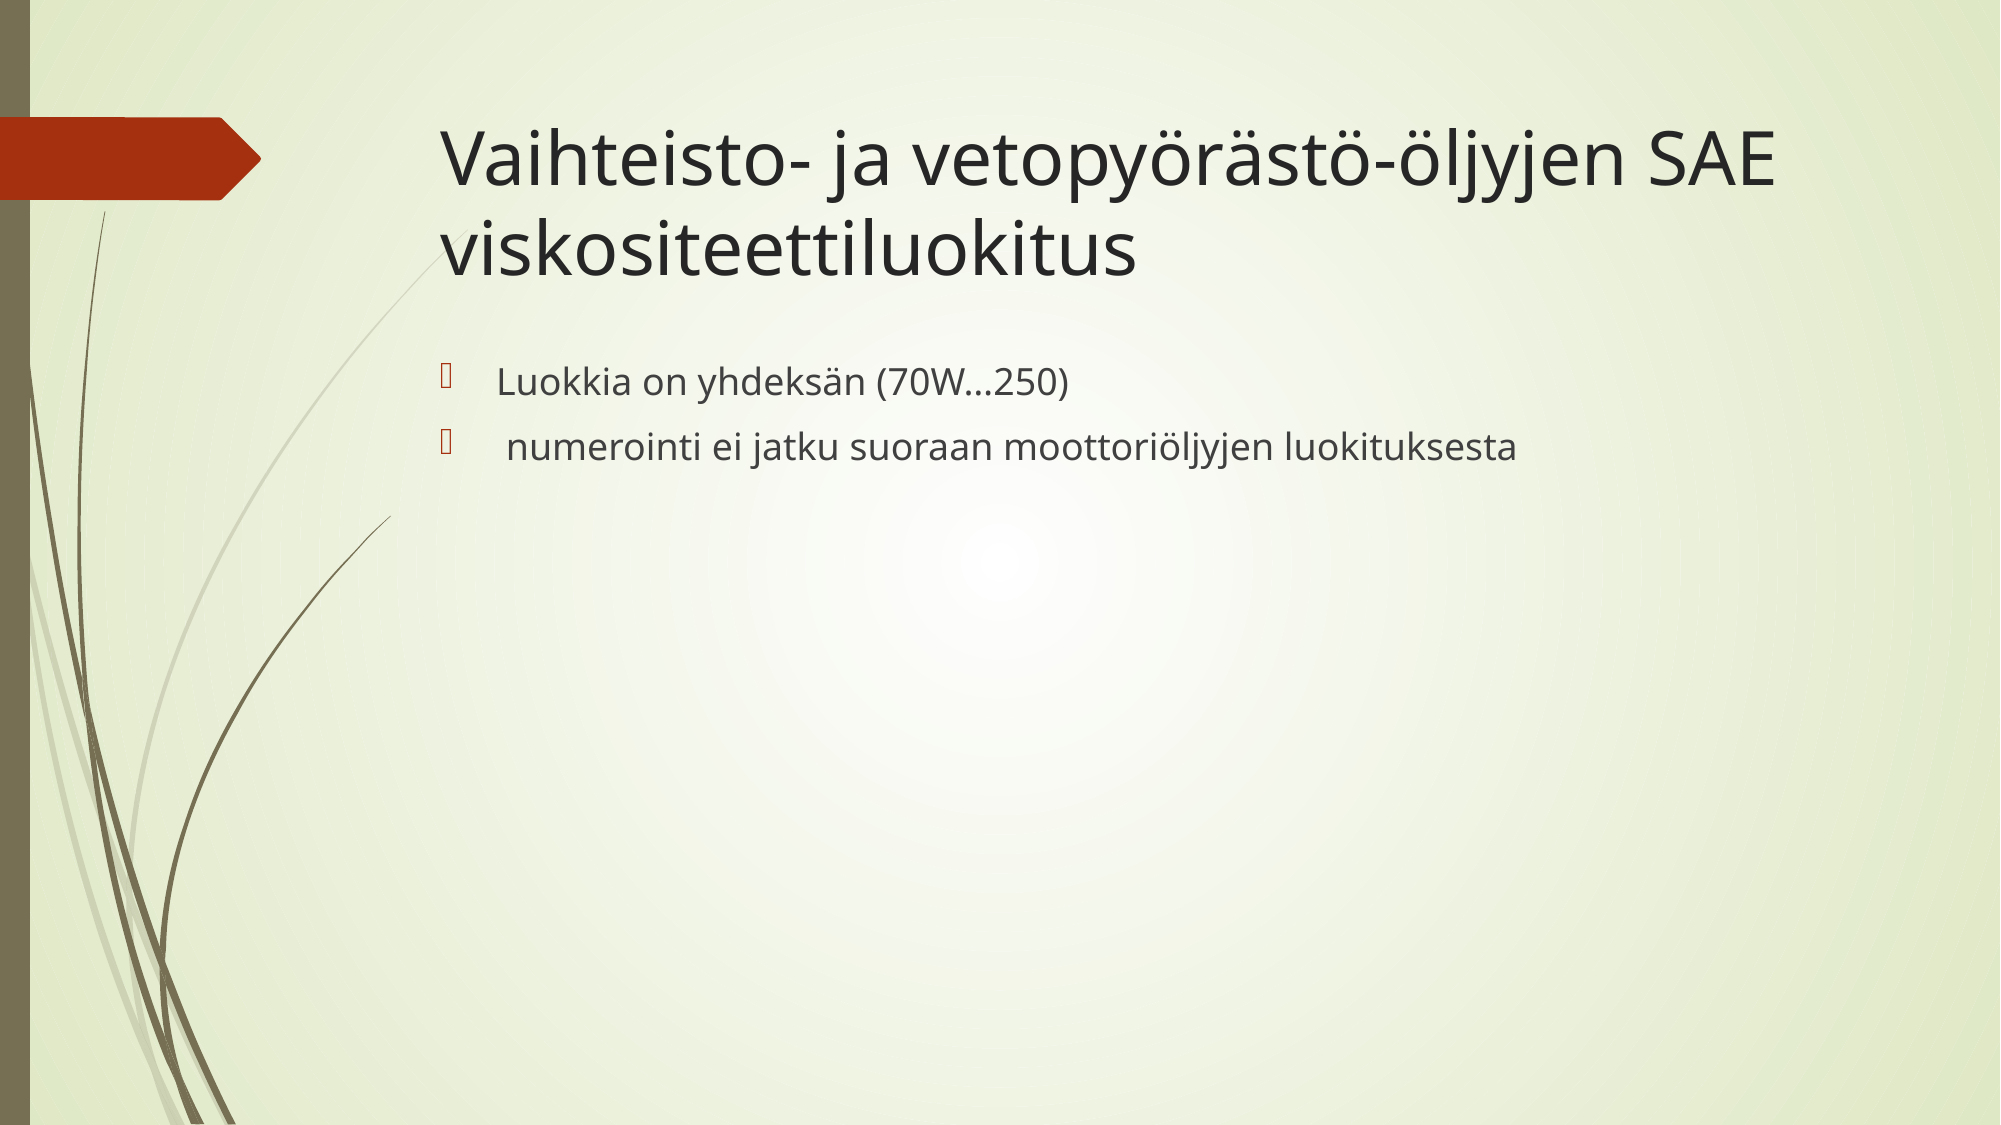

# Vaihteisto- ja vetopyörästö-öljyjen SAE viskositeettiluokitus
Luokkia on yhdeksän (70W…250)
 numerointi ei jatku suoraan moottoriöljyjen luokituksesta